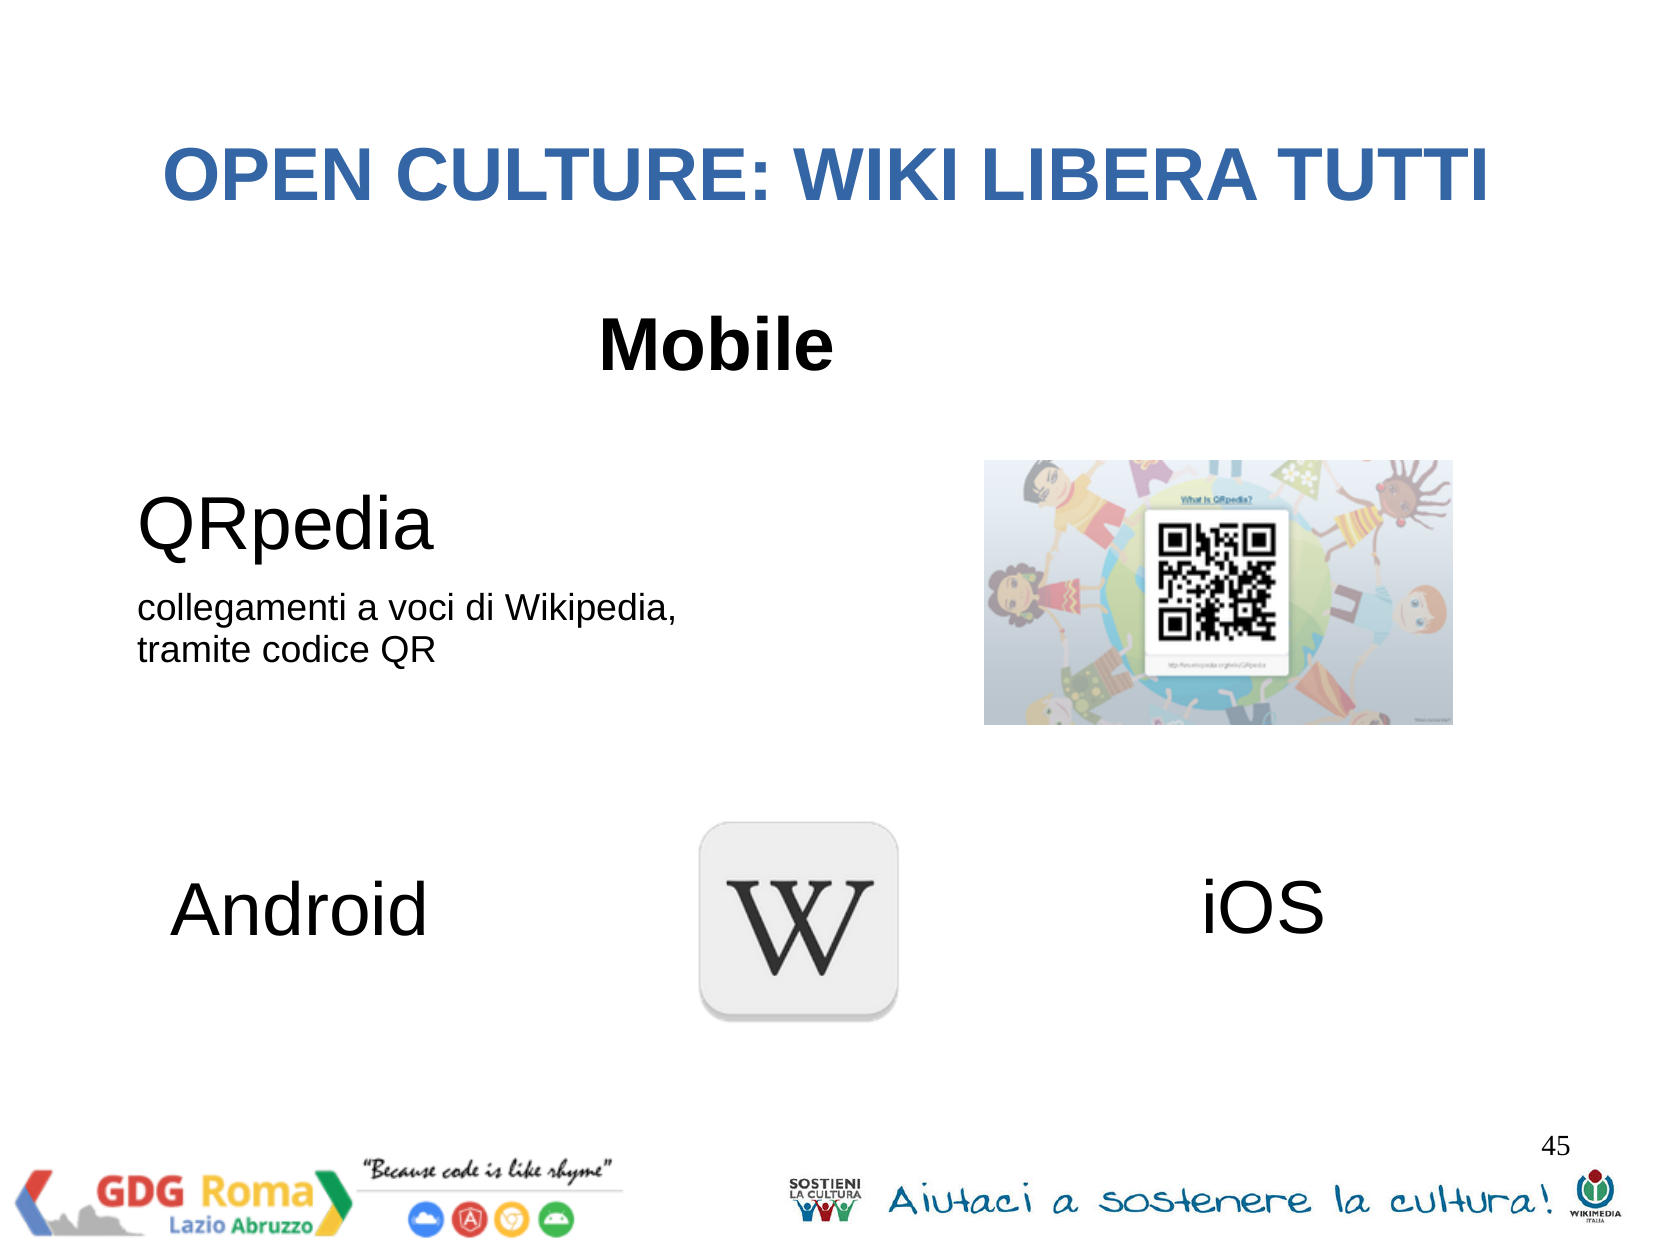

OPEN CULTURE: WIKI LIBERA TUTTI
Mobile
QRpedia
collegamenti a voci di Wikipedia, tramite codice QR
#
 iOS
Android
45